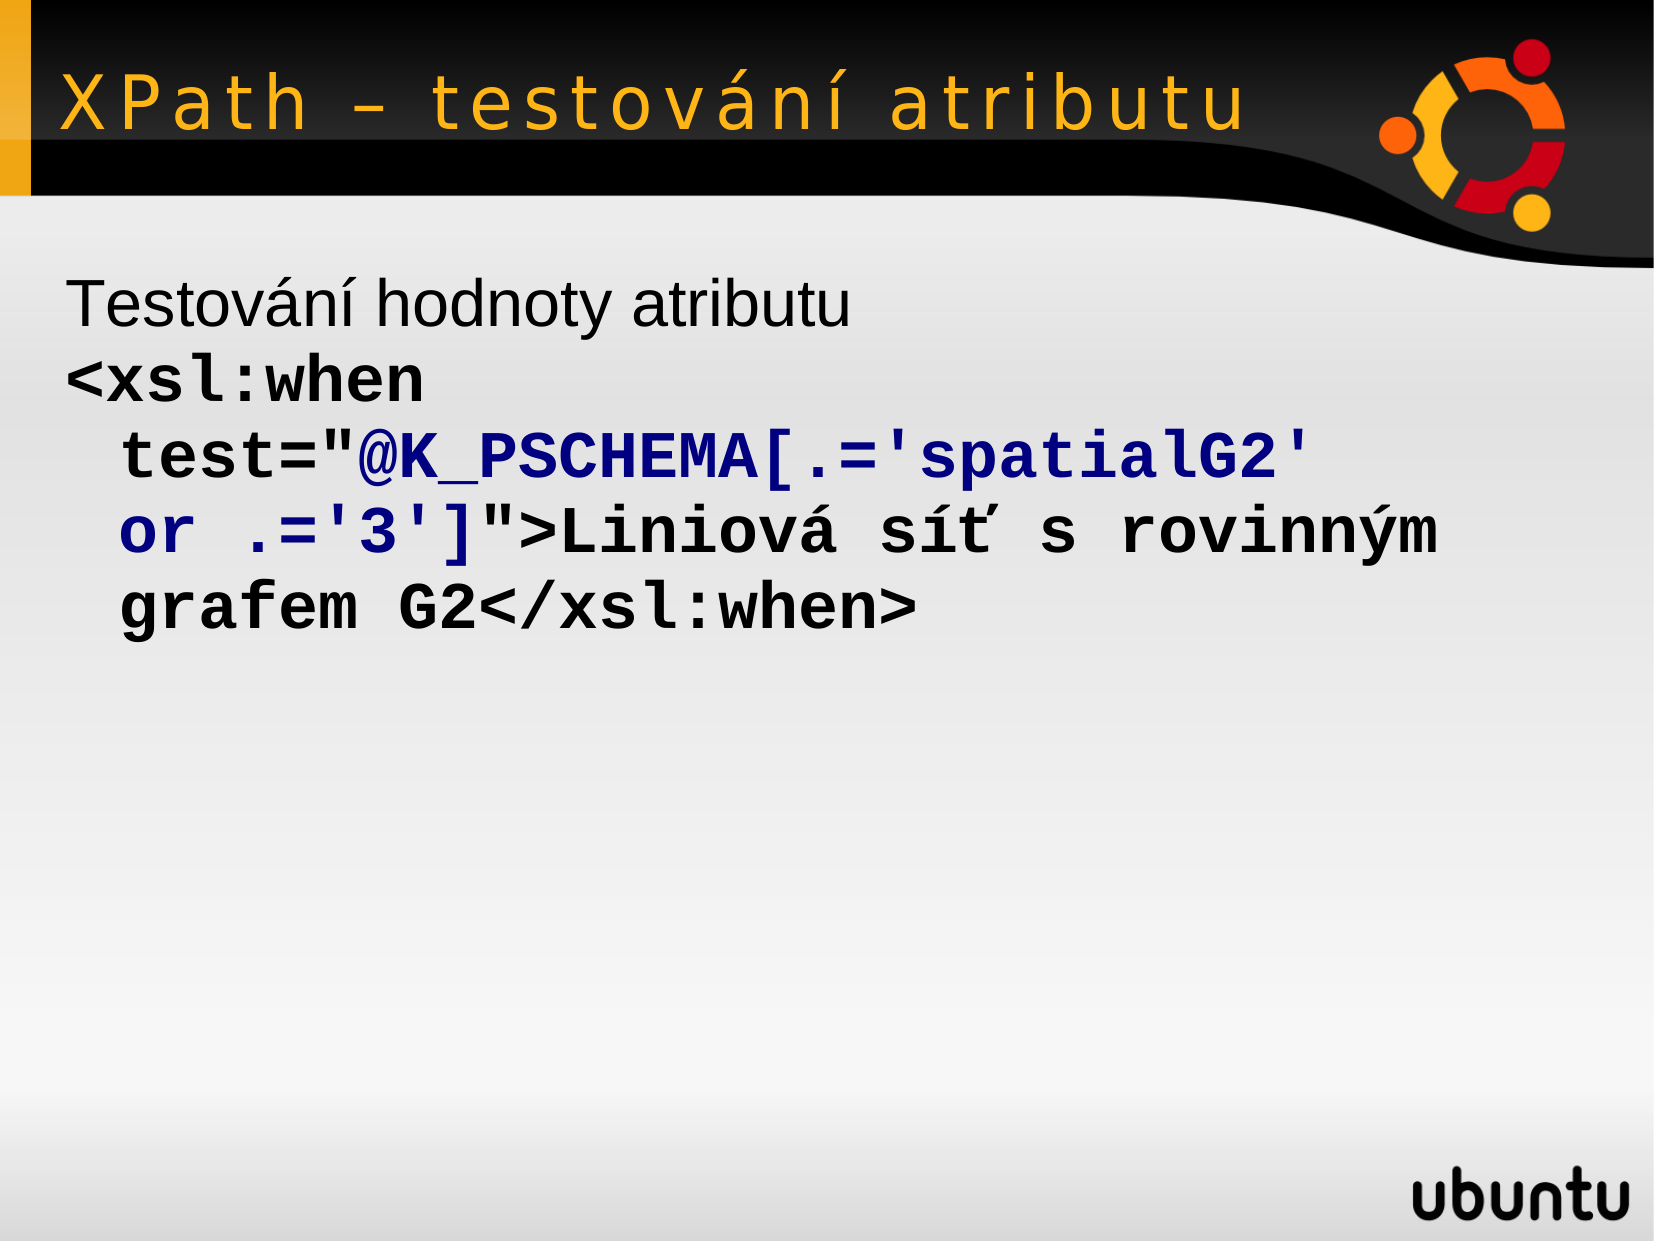

# XPath – testování atributu
Testování hodnoty atributu
<xsl:when test="@K_PSCHEMA[.='spatialG2' or .='3']">Liniová síť s rovinným grafem G2</xsl:when>